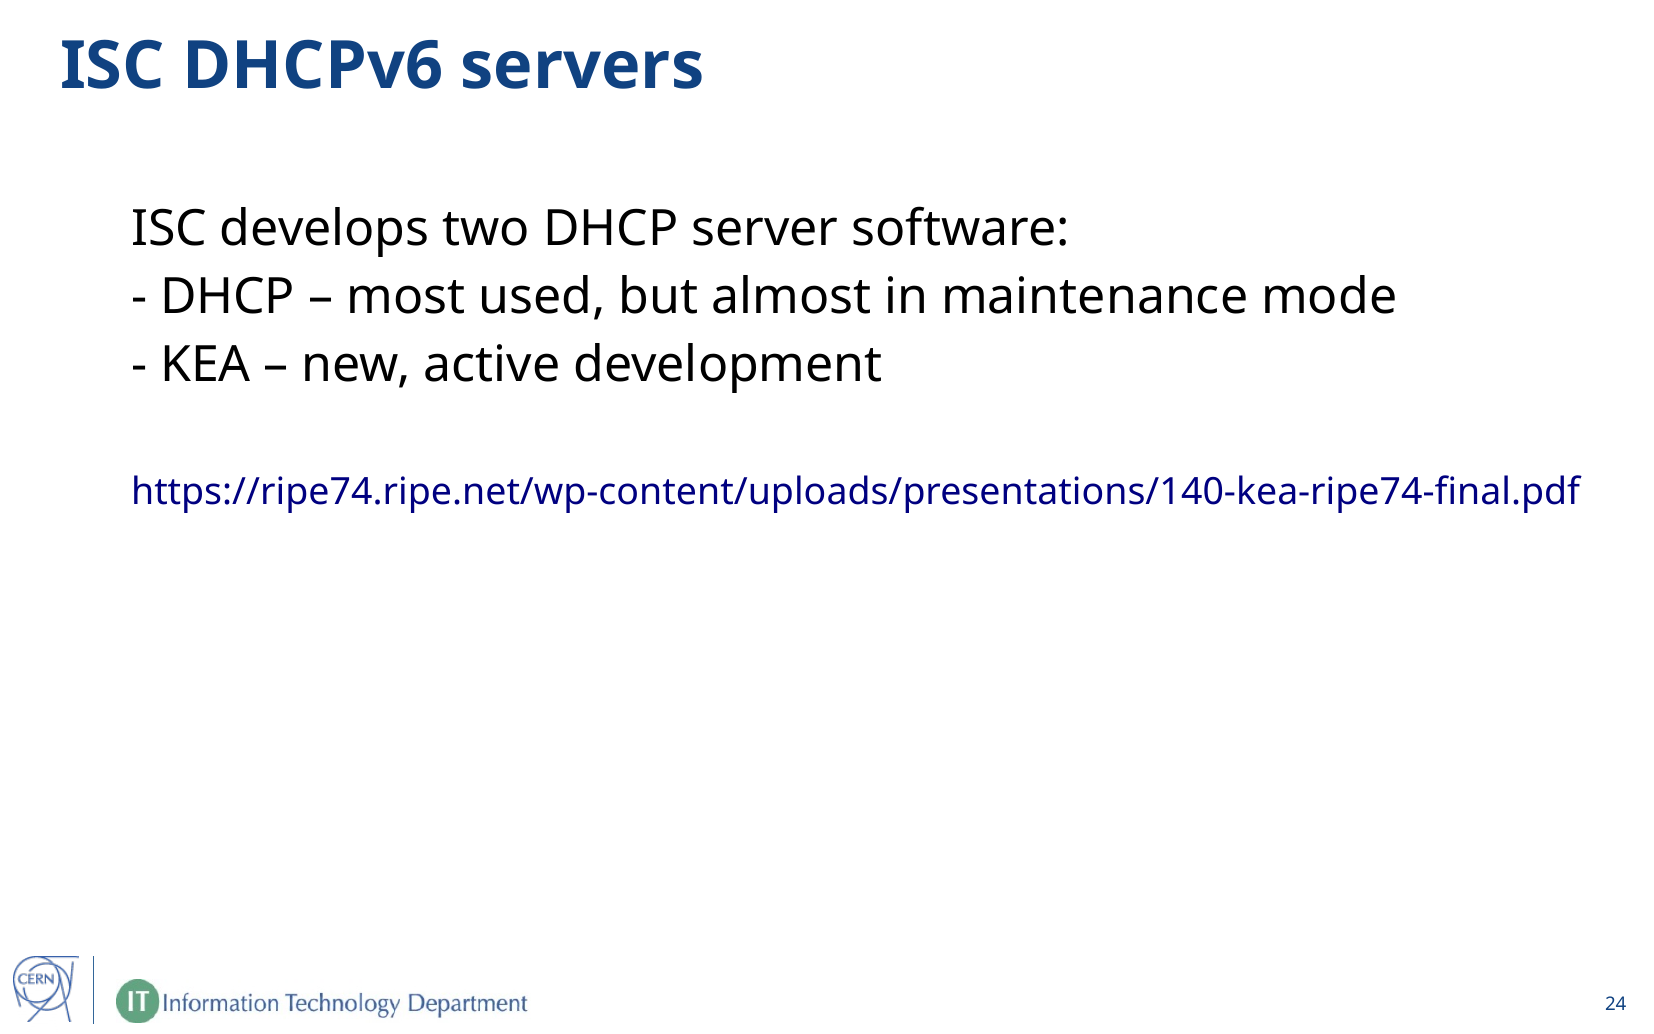

# ISC DHCPv6 servers
ISC develops two DHCP server software:
- DHCP – most used, but almost in maintenance mode
- KEA – new, active development
https://ripe74.ripe.net/wp-content/uploads/presentations/140-kea-ripe74-final.pdf